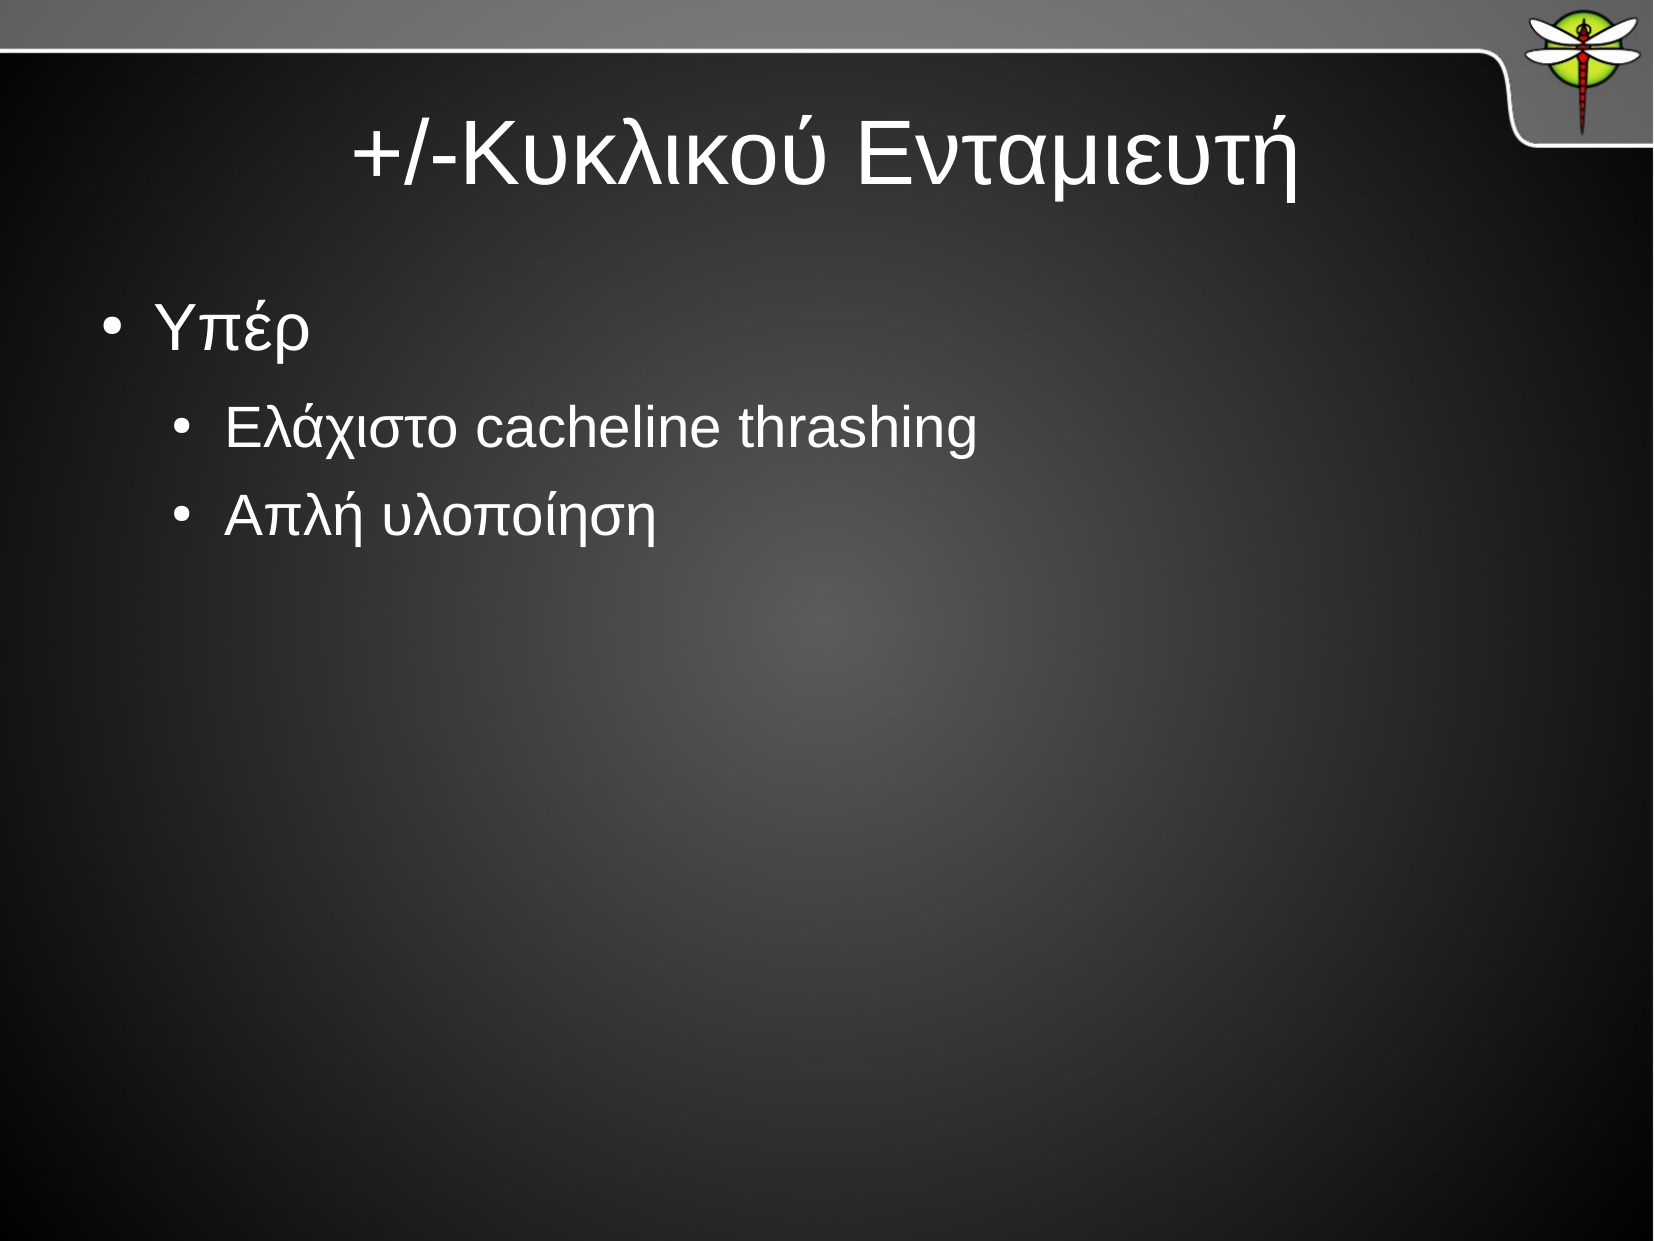

# +/-Κυκλικού Ενταμιευτή
Υπέρ
Ελάχιστο cacheline thrashing
Απλή υλοποίηση